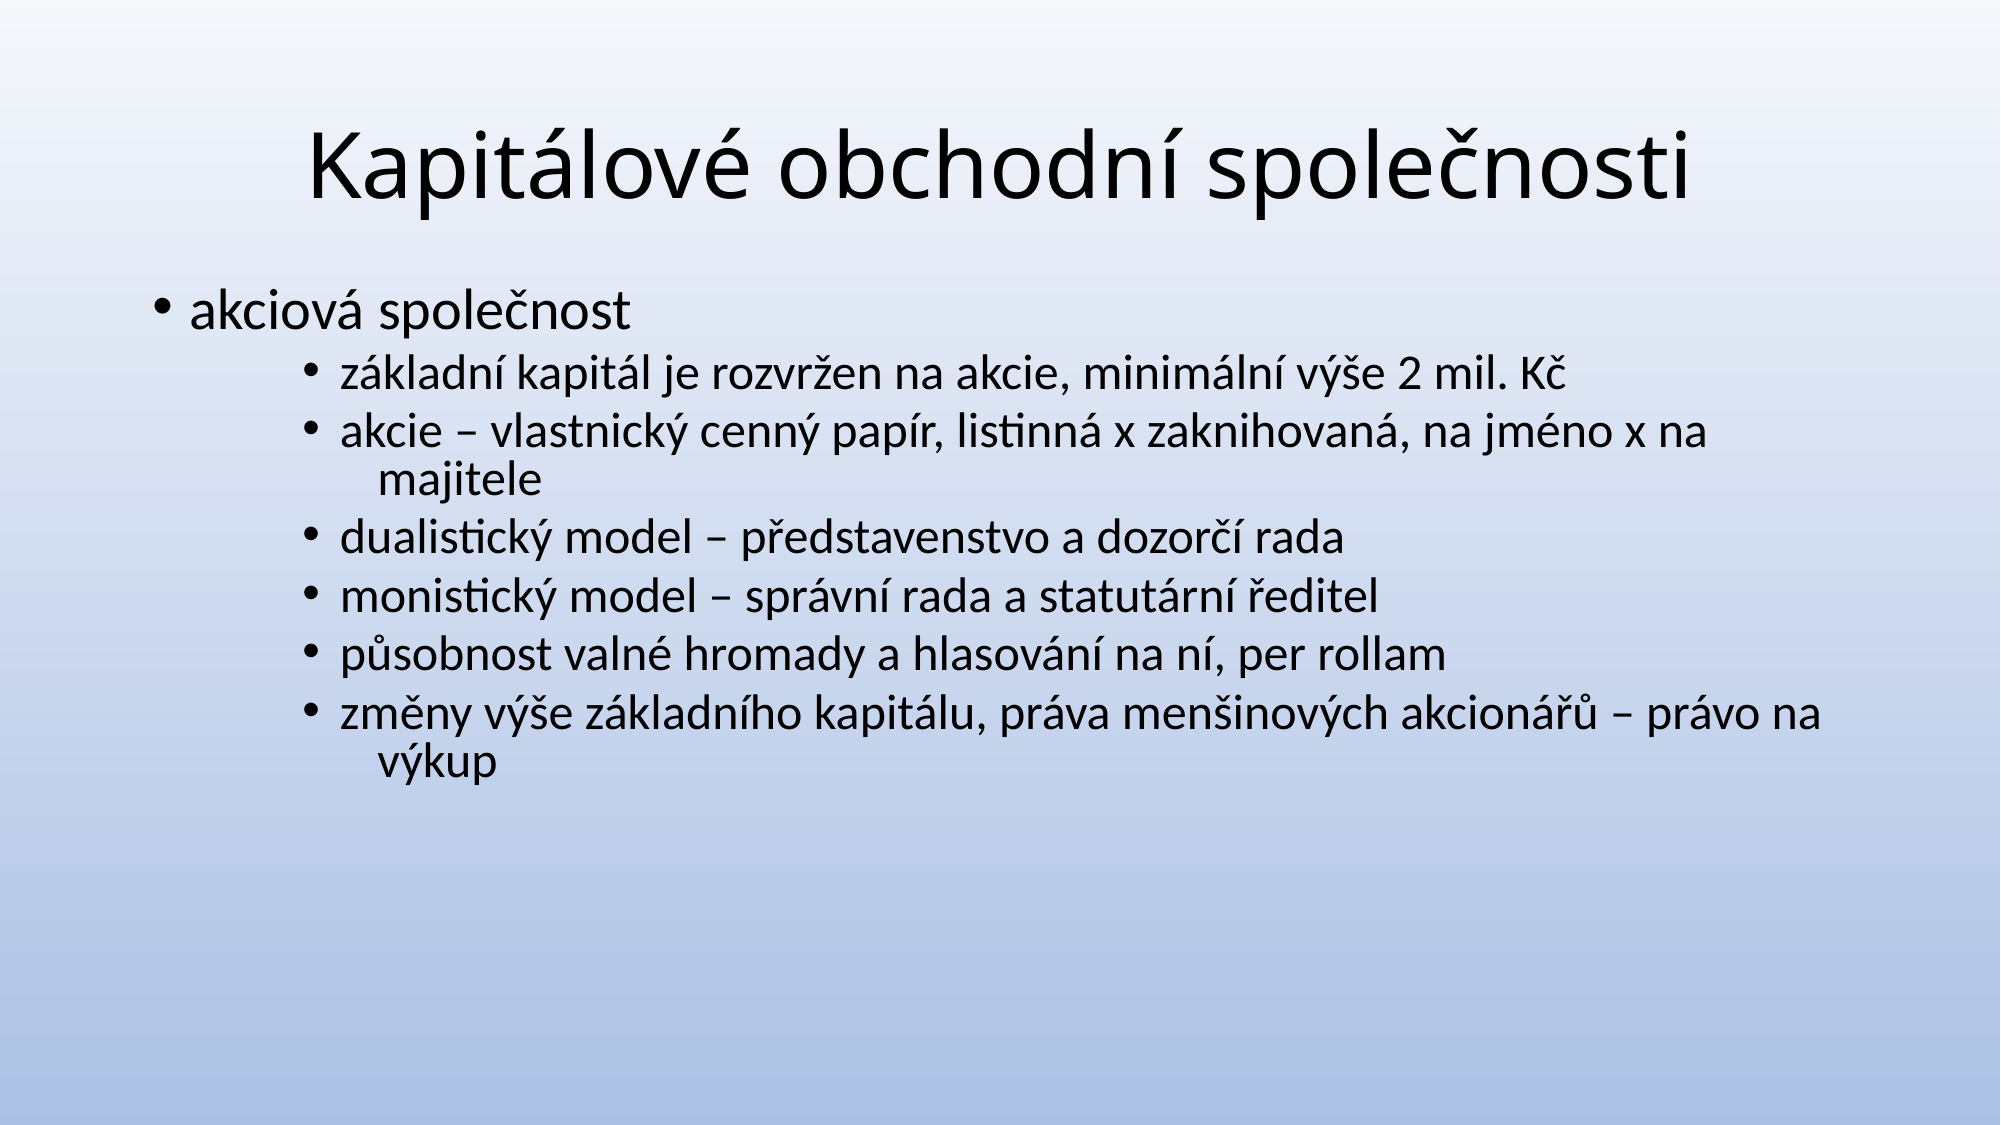

# Kapitálové obchodní společnosti
akciová společnost
základní kapitál je rozvržen na akcie, minimální výše 2 mil. Kč
akcie – vlastnický cenný papír, listinná x zaknihovaná, na jméno x na majitele
dualistický model – představenstvo a dozorčí rada
monistický model – správní rada a statutární ředitel
působnost valné hromady a hlasování na ní, per rollam
změny výše základního kapitálu, práva menšinových akcionářů – právo na výkup